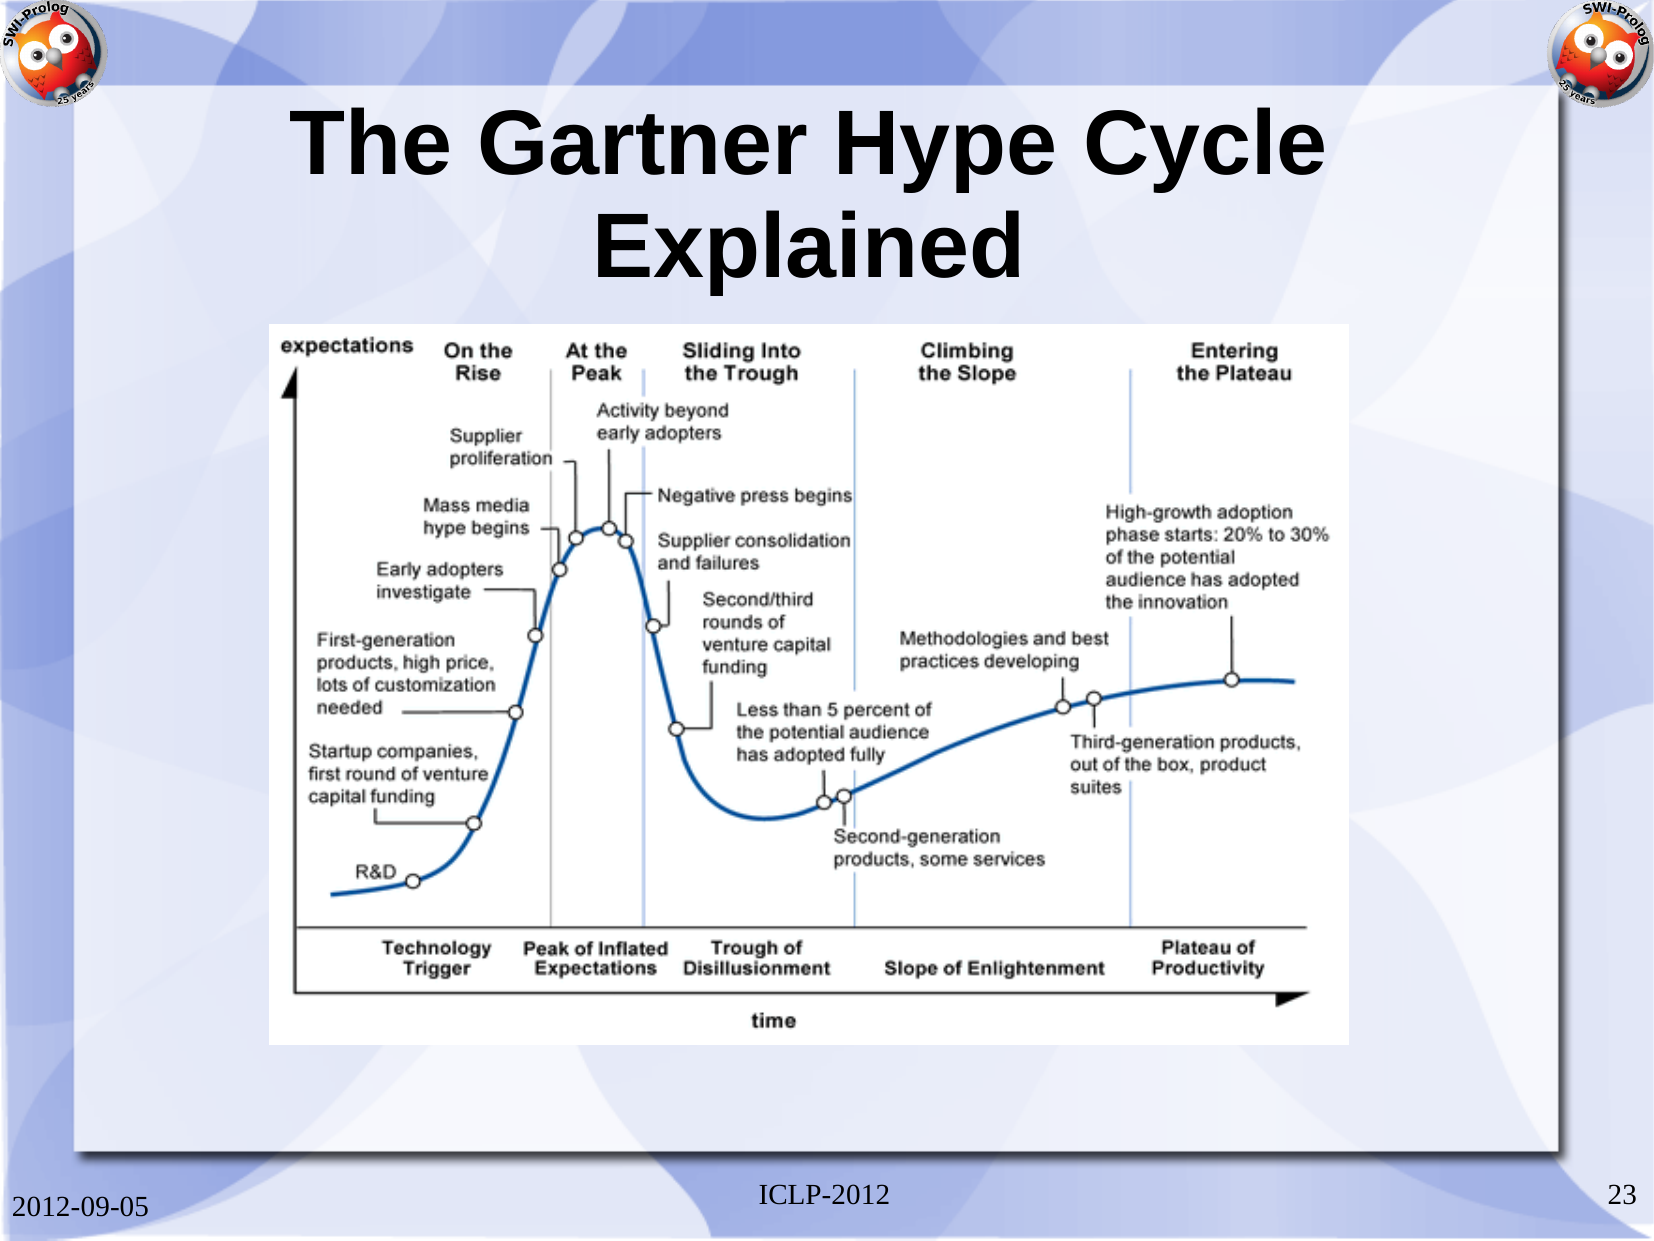

# The Gartner Hype Cycle Explained
ICLP-2012
23
2012-09-05